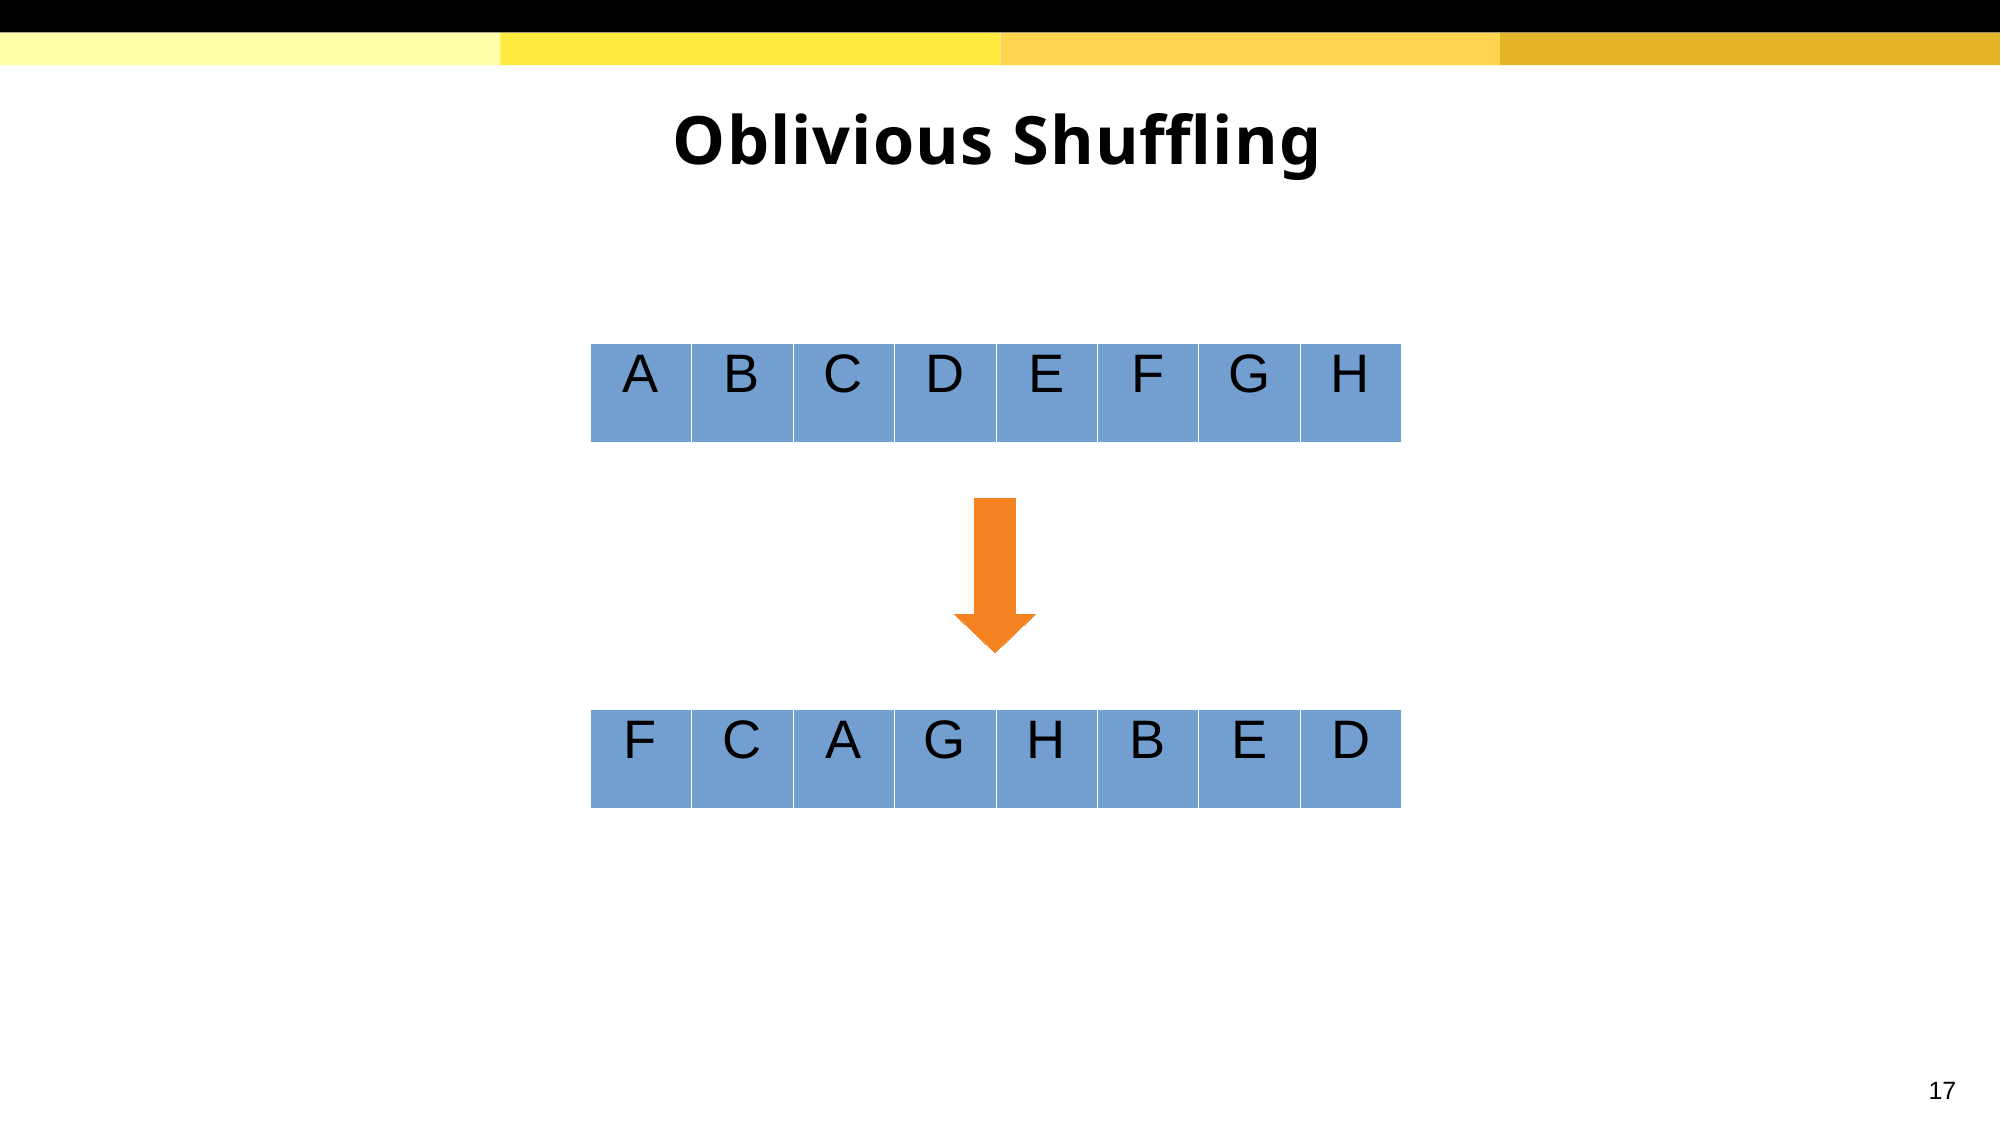

# Oblivious Shuffling
| A | B | C | D | E | F | G | H |
| --- | --- | --- | --- | --- | --- | --- | --- |
| F | C | A | G | H | B | E | D |
| --- | --- | --- | --- | --- | --- | --- | --- |
17